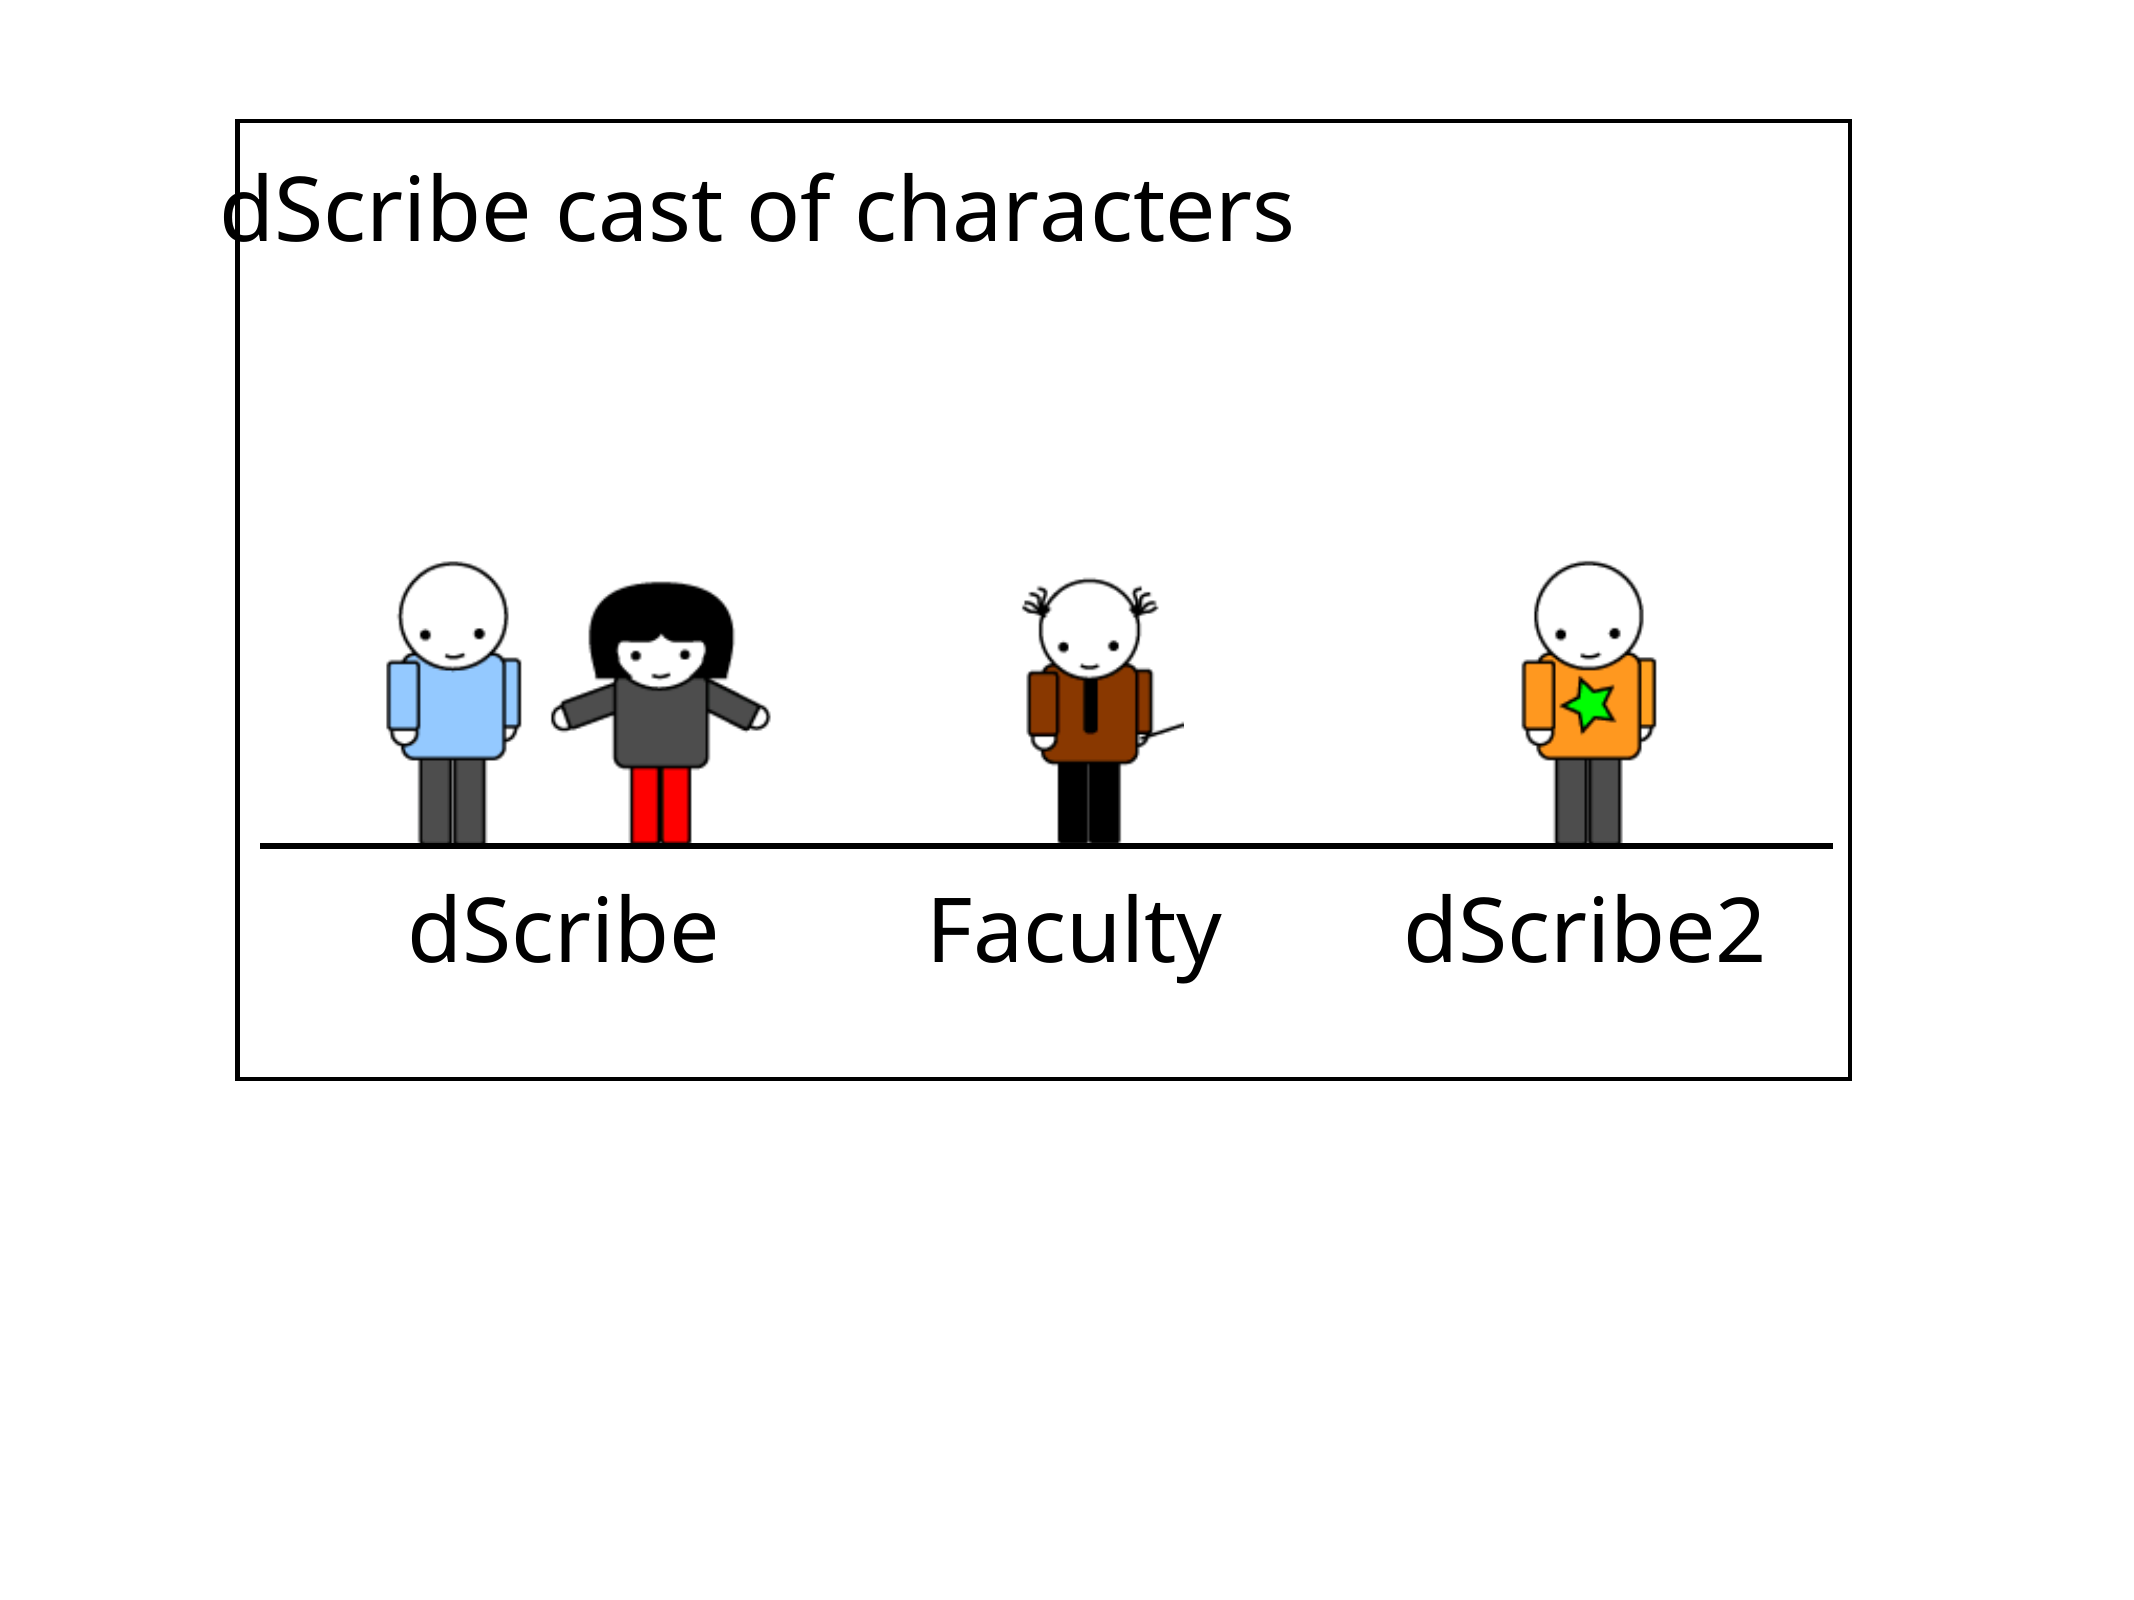

dScribe cast of characters
dScribe
Faculty
dScribe2